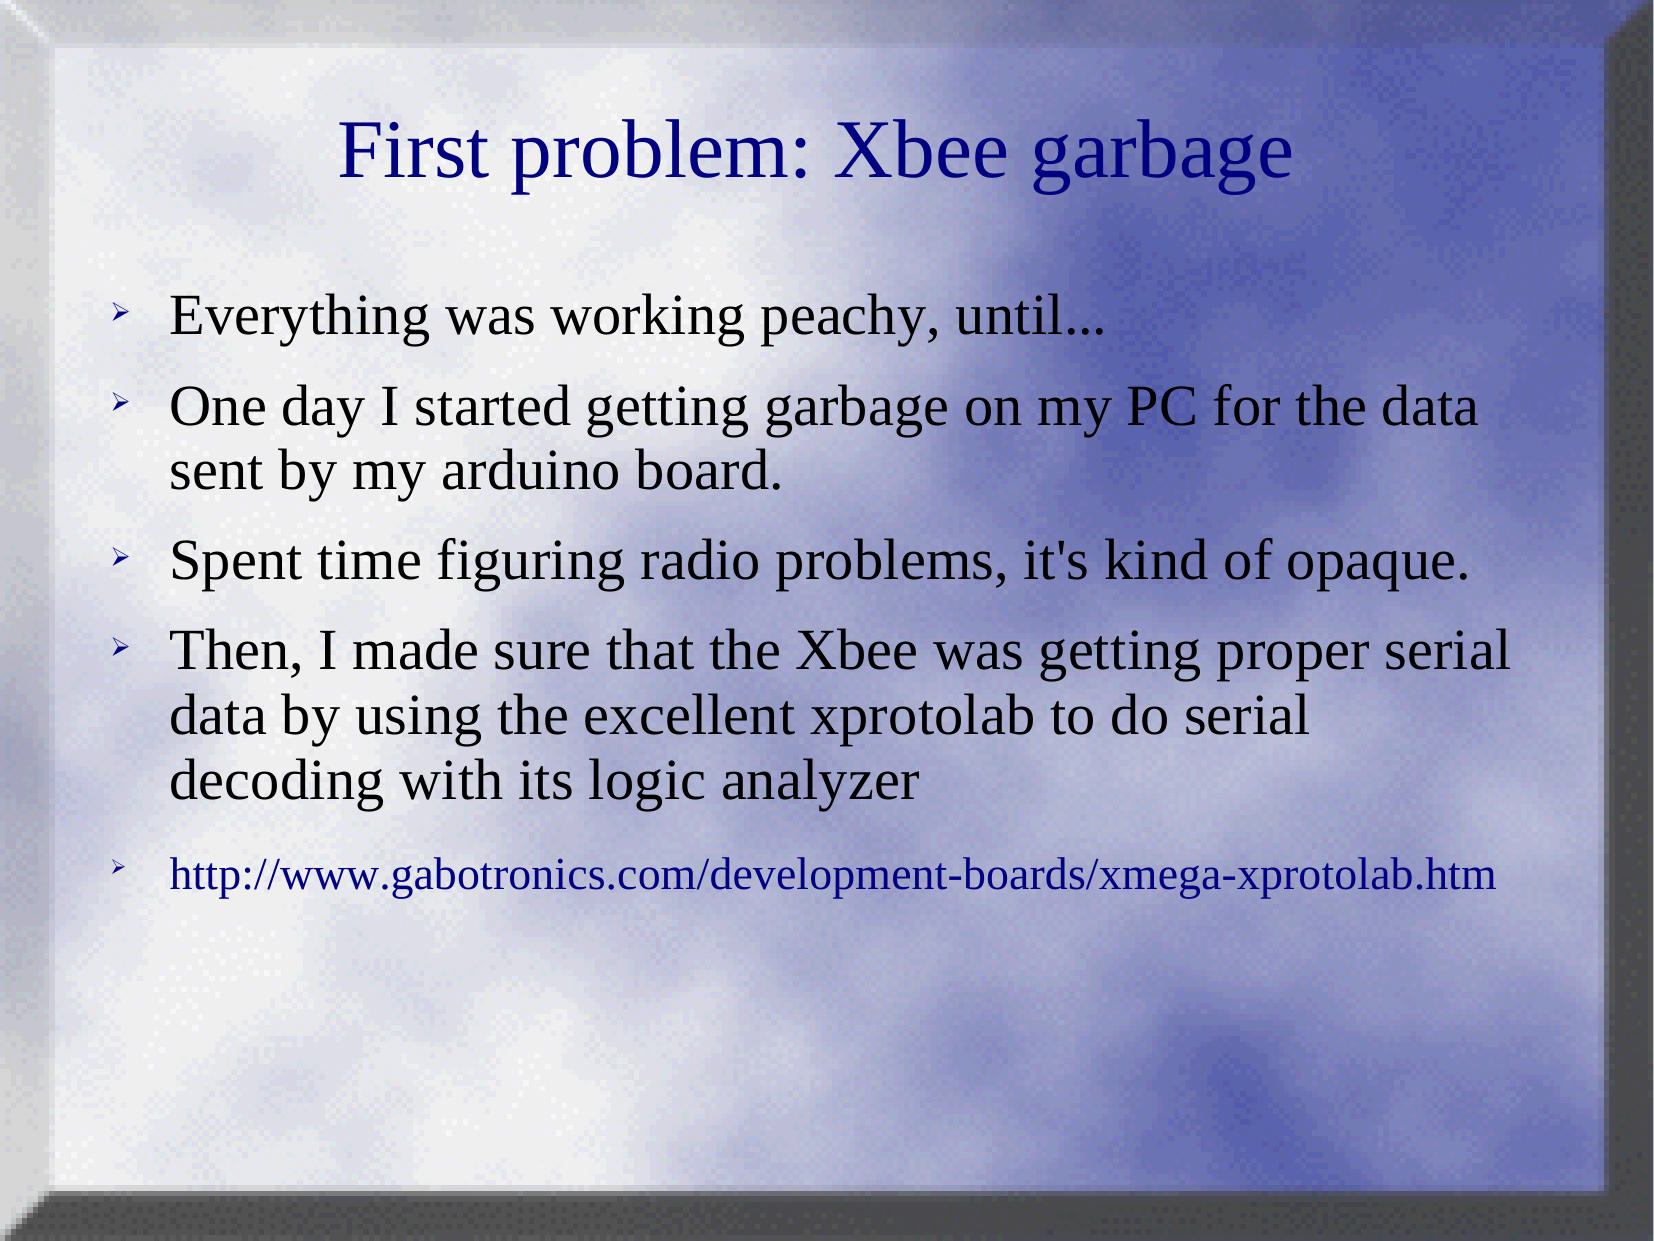

# First problem: Xbee garbage
Everything was working peachy, until...
One day I started getting garbage on my PC for the data sent by my arduino board.
Spent time figuring radio problems, it's kind of opaque.
Then, I made sure that the Xbee was getting proper serial data by using the excellent xprotolab to do serial decoding with its logic analyzer
http://www.gabotronics.com/development-boards/xmega-xprotolab.htm